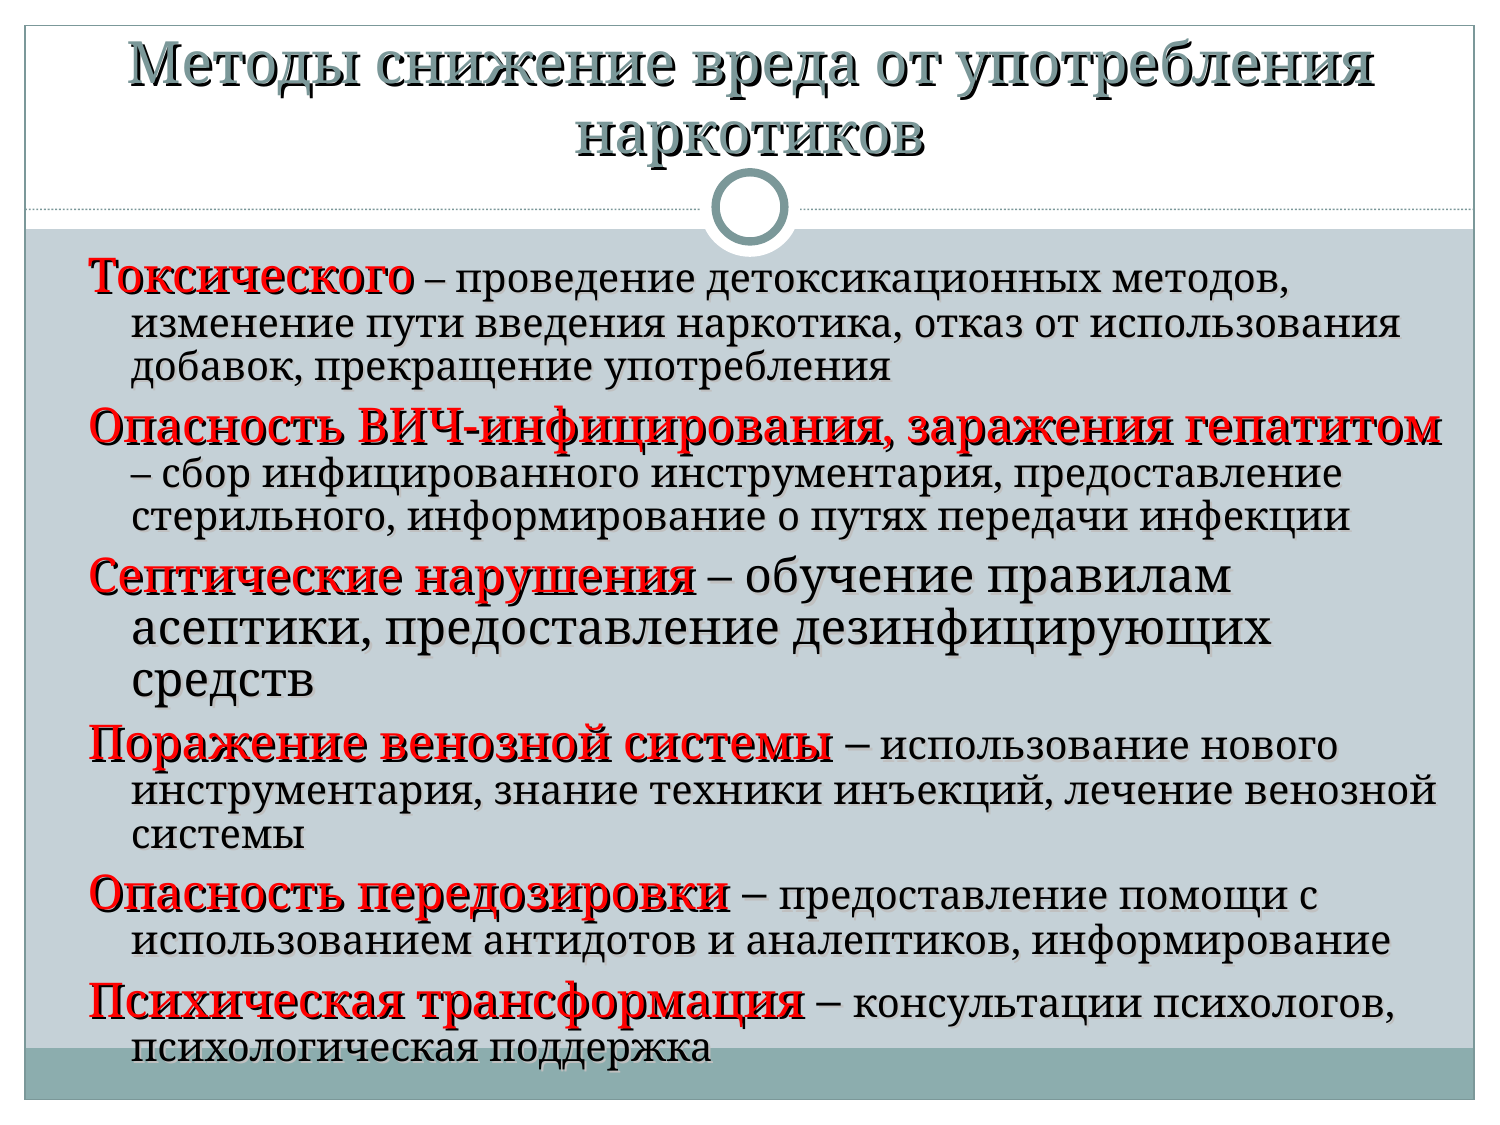

# Методы снижение вреда от употребления наркотиков
Токсического – проведение детоксикационных методов, изменение пути введения наркотика, отказ от использования добавок, прекращение употребления
Опасность ВИЧ-инфицирования, заражения гепатитом – сбор инфицированного инструментария, предоставление стерильного, информирование о путях передачи инфекции
Септические нарушения – обучение правилам асептики, предоставление дезинфицирующих средств
Поражение венозной системы – использование нового инструментария, знание техники инъекций, лечение венозной системы
Опасность передозировки – предоставление помощи с использованием антидотов и аналептиков, информирование
Психическая трансформация – консультации психологов, психологическая поддержка